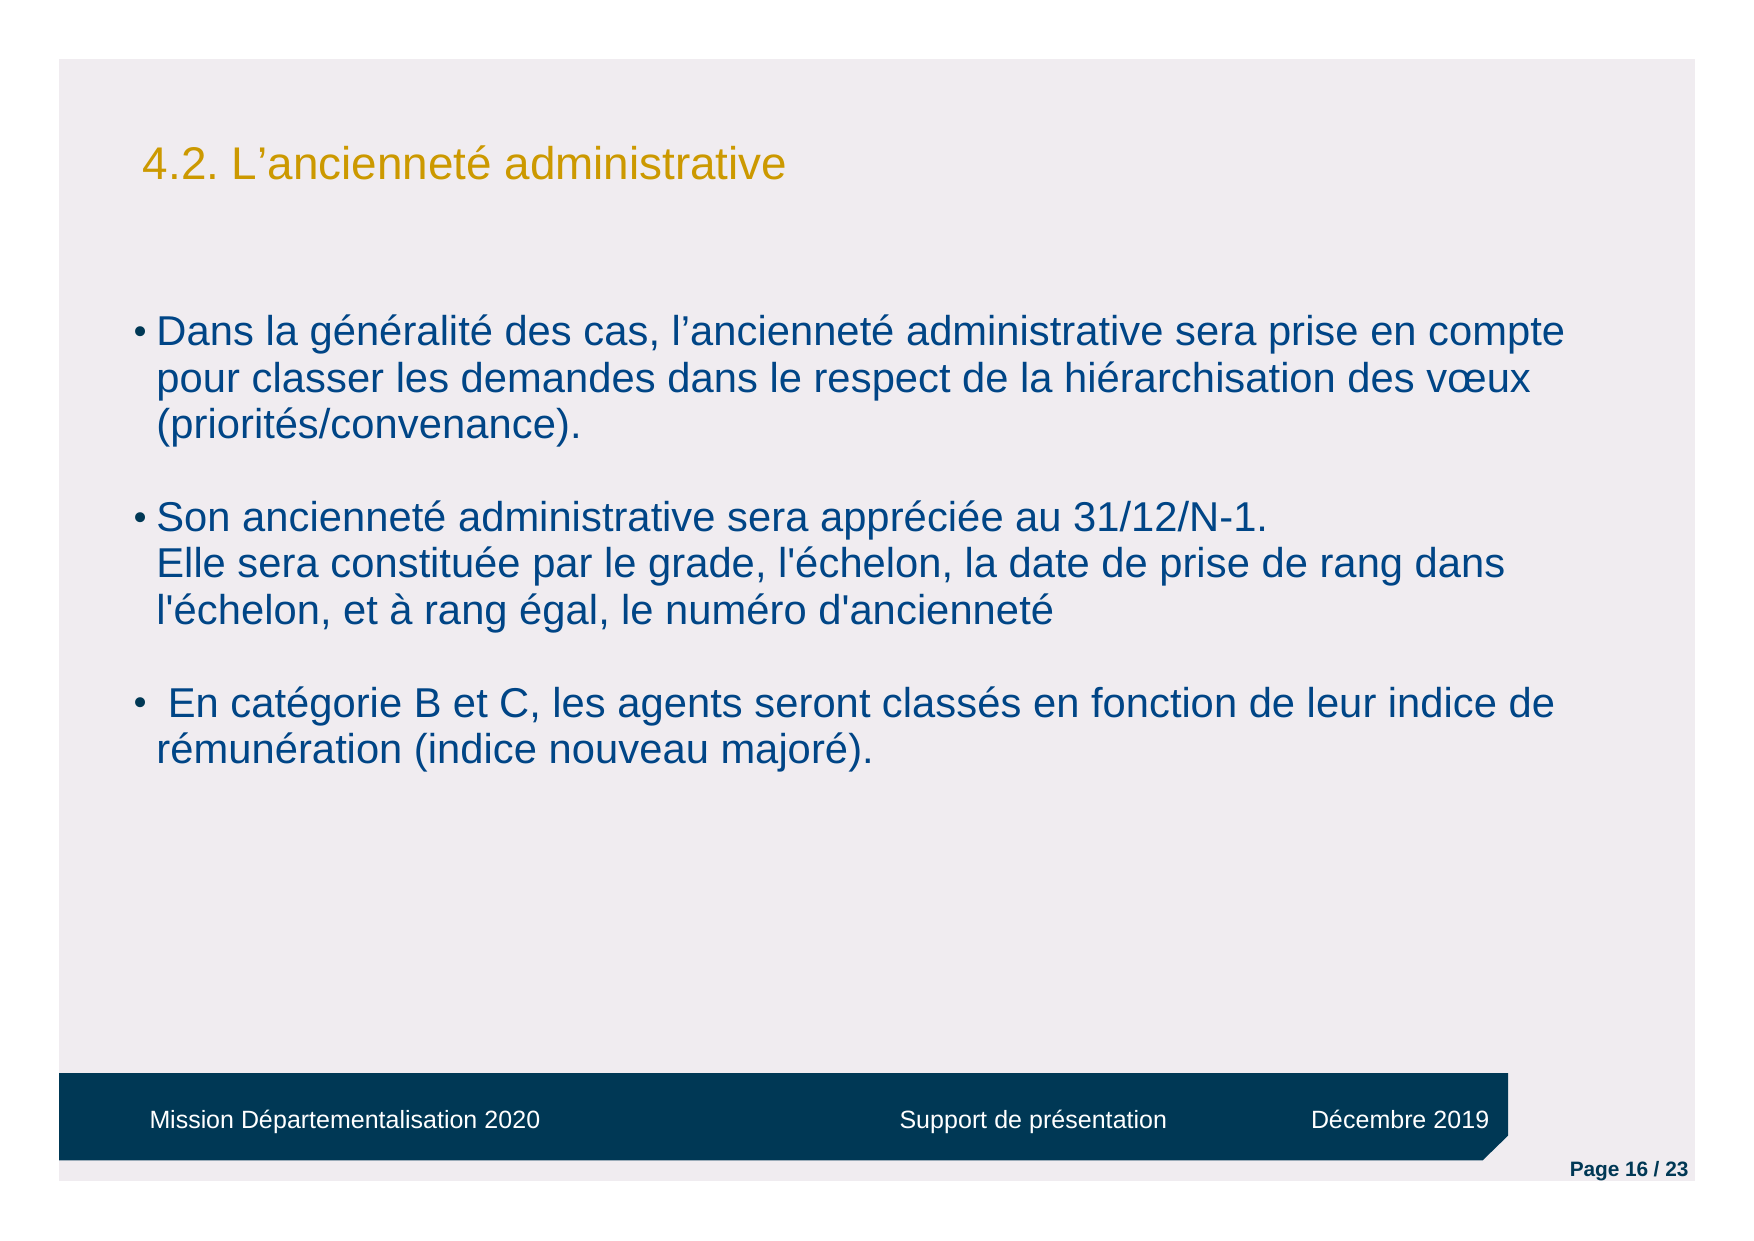

# 4.2. L’ancienneté administrative
Dans la généralité des cas, l’ancienneté administrative sera prise en compte pour classer les demandes dans le respect de la hiérarchisation des vœux (priorités/convenance).
Son ancienneté administrative sera appréciée au 31/12/N-1.
Elle sera constituée par le grade, l'échelon, la date de prise de rang dans l'échelon, et à rang égal, le numéro d'ancienneté
 En catégorie B et C, les agents seront classés en fonction de leur indice de rémunération (indice nouveau majoré).